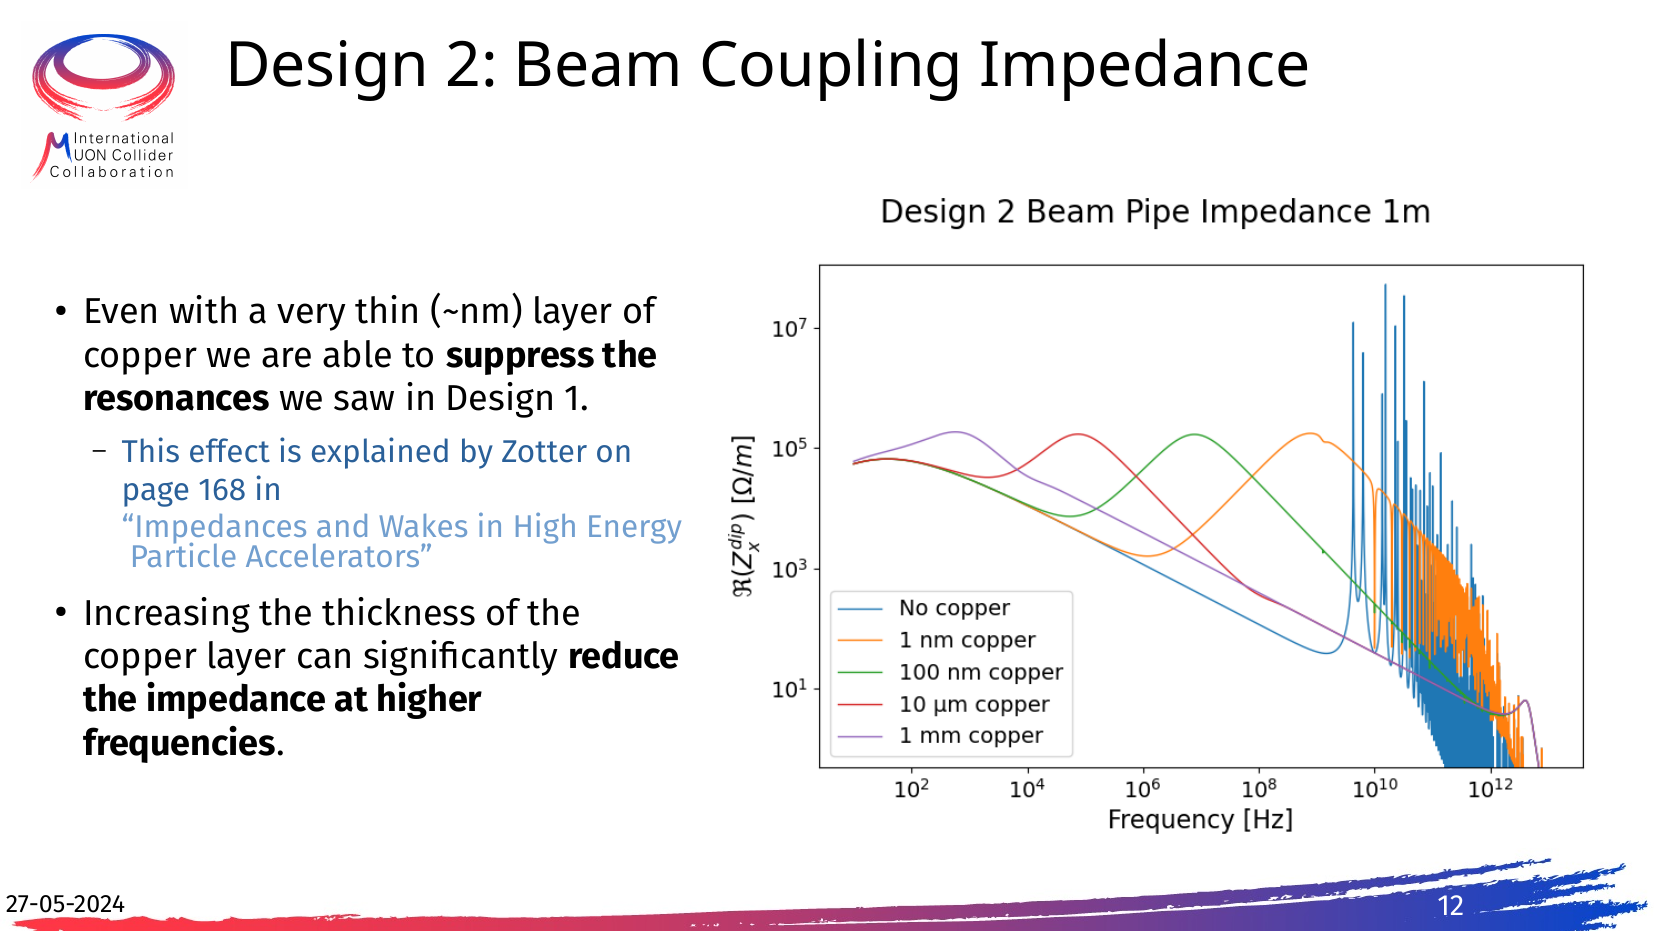

# Design 2: Beam Coupling Impedance
Even with a very thin (~nm) layer of copper we are able to suppress the resonances we saw in Design 1.
This effect is explained by Zotter on page 168 in “Impedances and Wakes in High Energy Particle Accelerators”
Increasing the thickness of the copper layer can significantly reduce the impedance at higher frequencies.
27-05-2024
12